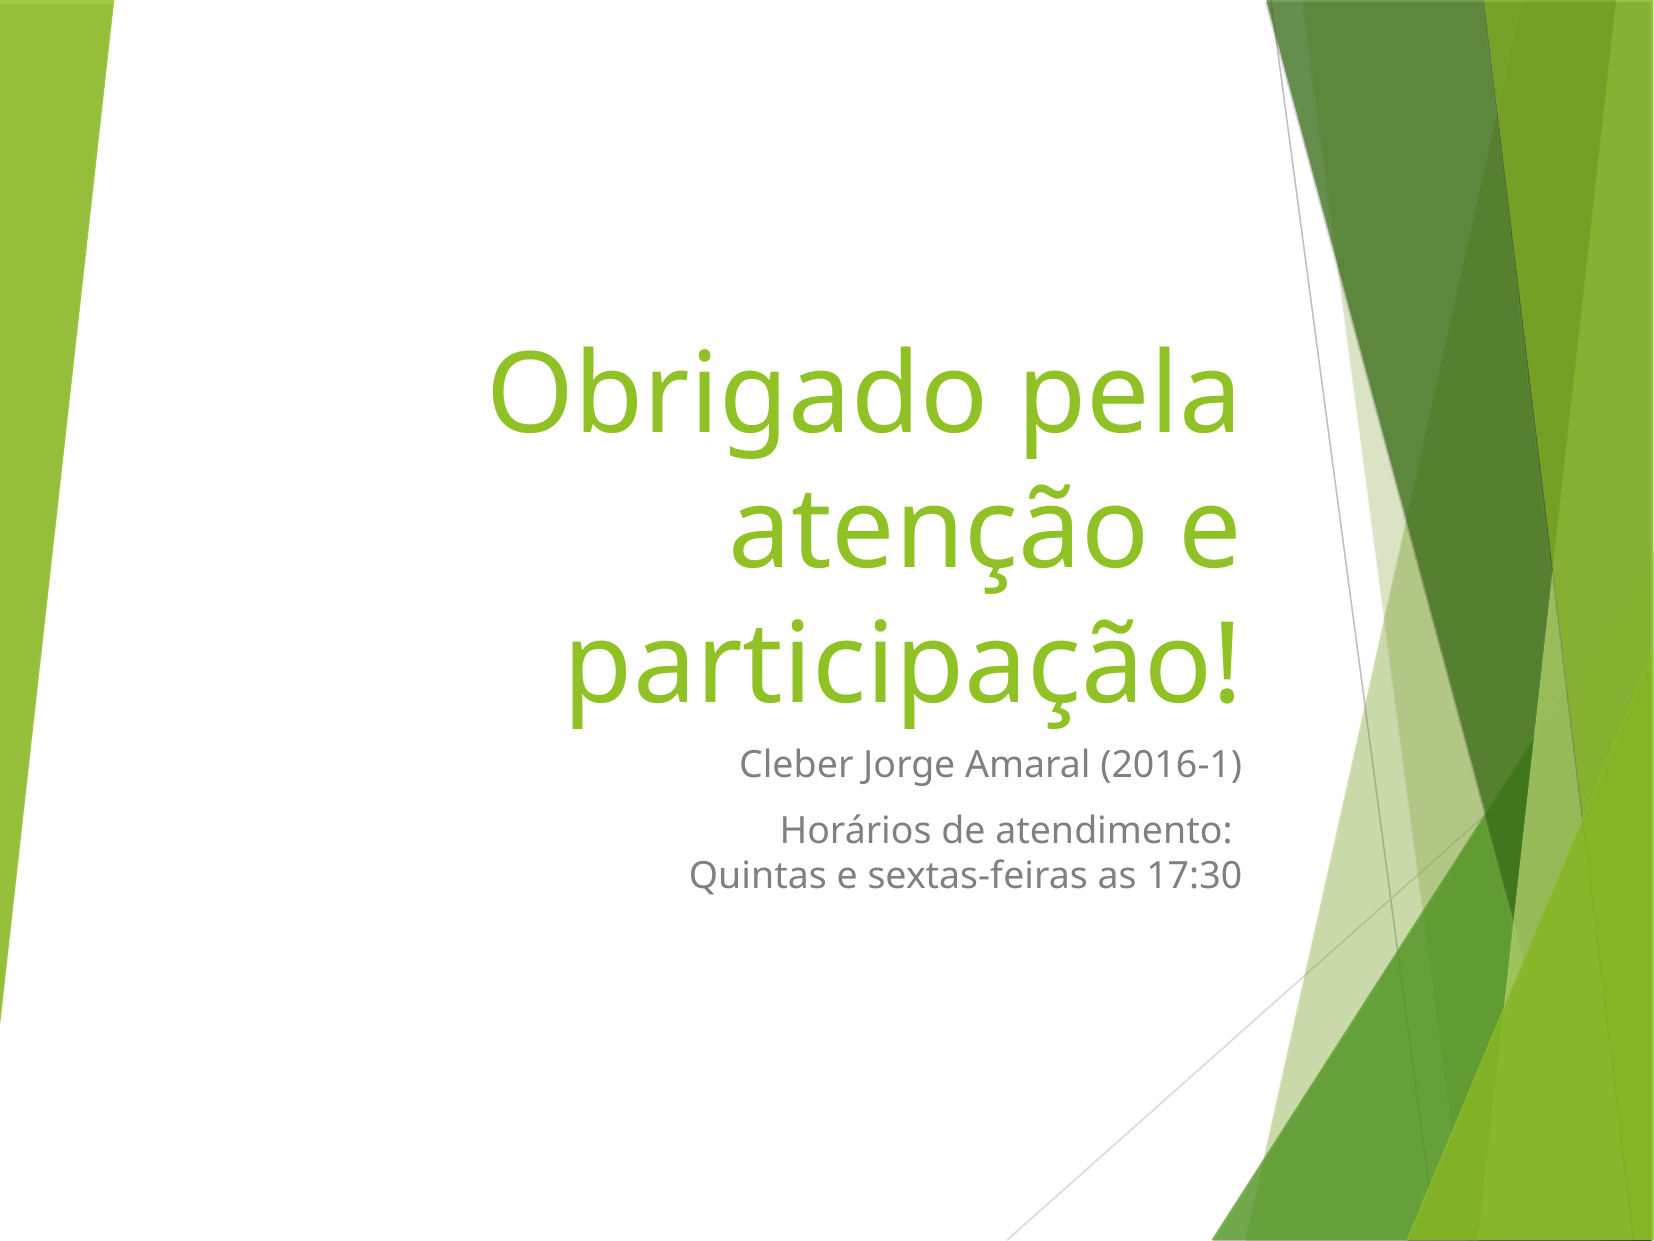

# Obrigado pela atenção e participação!
Cleber Jorge Amaral (2016-1)
Horários de atendimento:
Quintas e sextas-feiras as 17:30